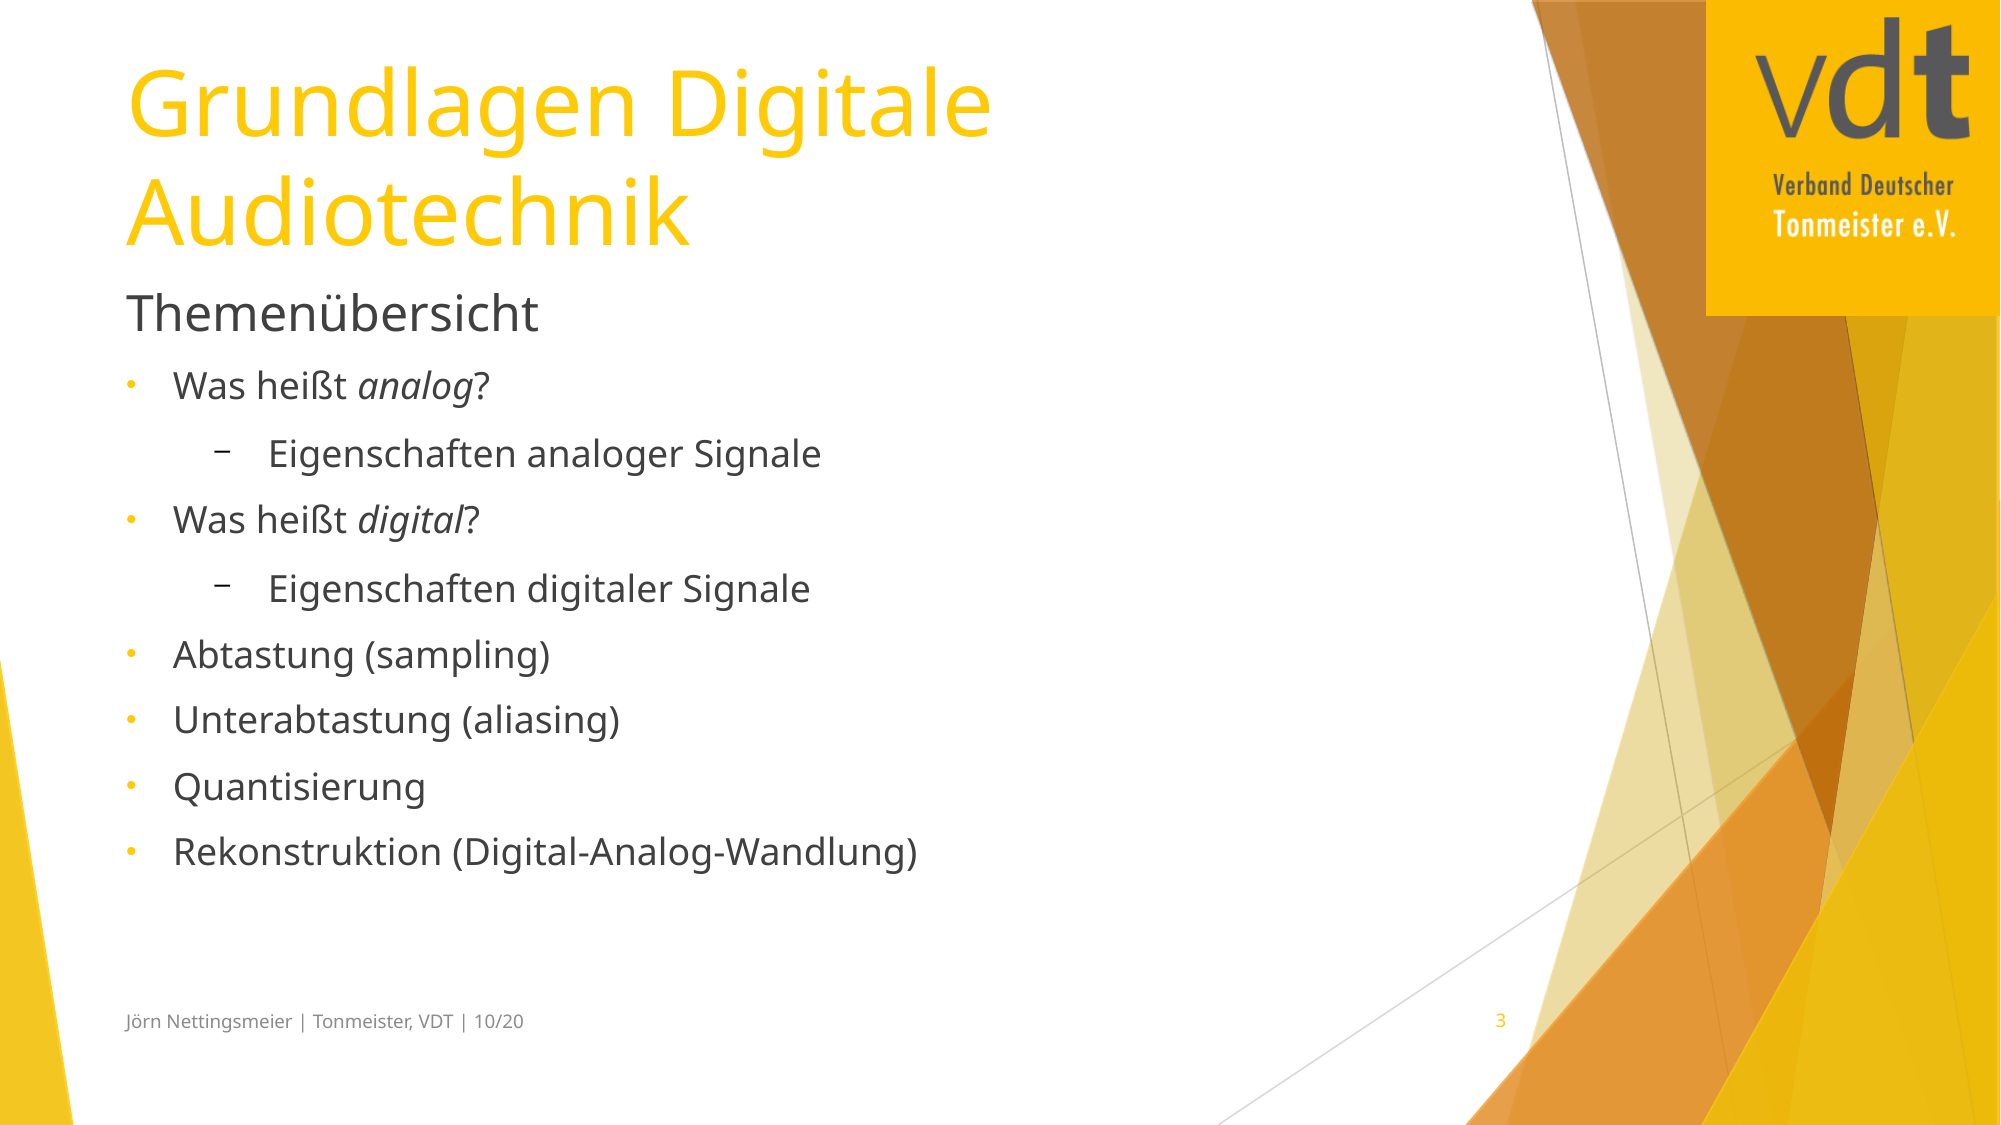

# Grundlagen Digitale Audiotechnik
Themenübersicht
Was heißt analog?
Eigenschaften analoger Signale
Was heißt digital?
Eigenschaften digitaler Signale
Abtastung (sampling)
Unterabtastung (aliasing)
Quantisierung
Rekonstruktion (Digital-Analog-Wandlung)
Jörn Nettingsmeier | Tonmeister, VDT | 10/20